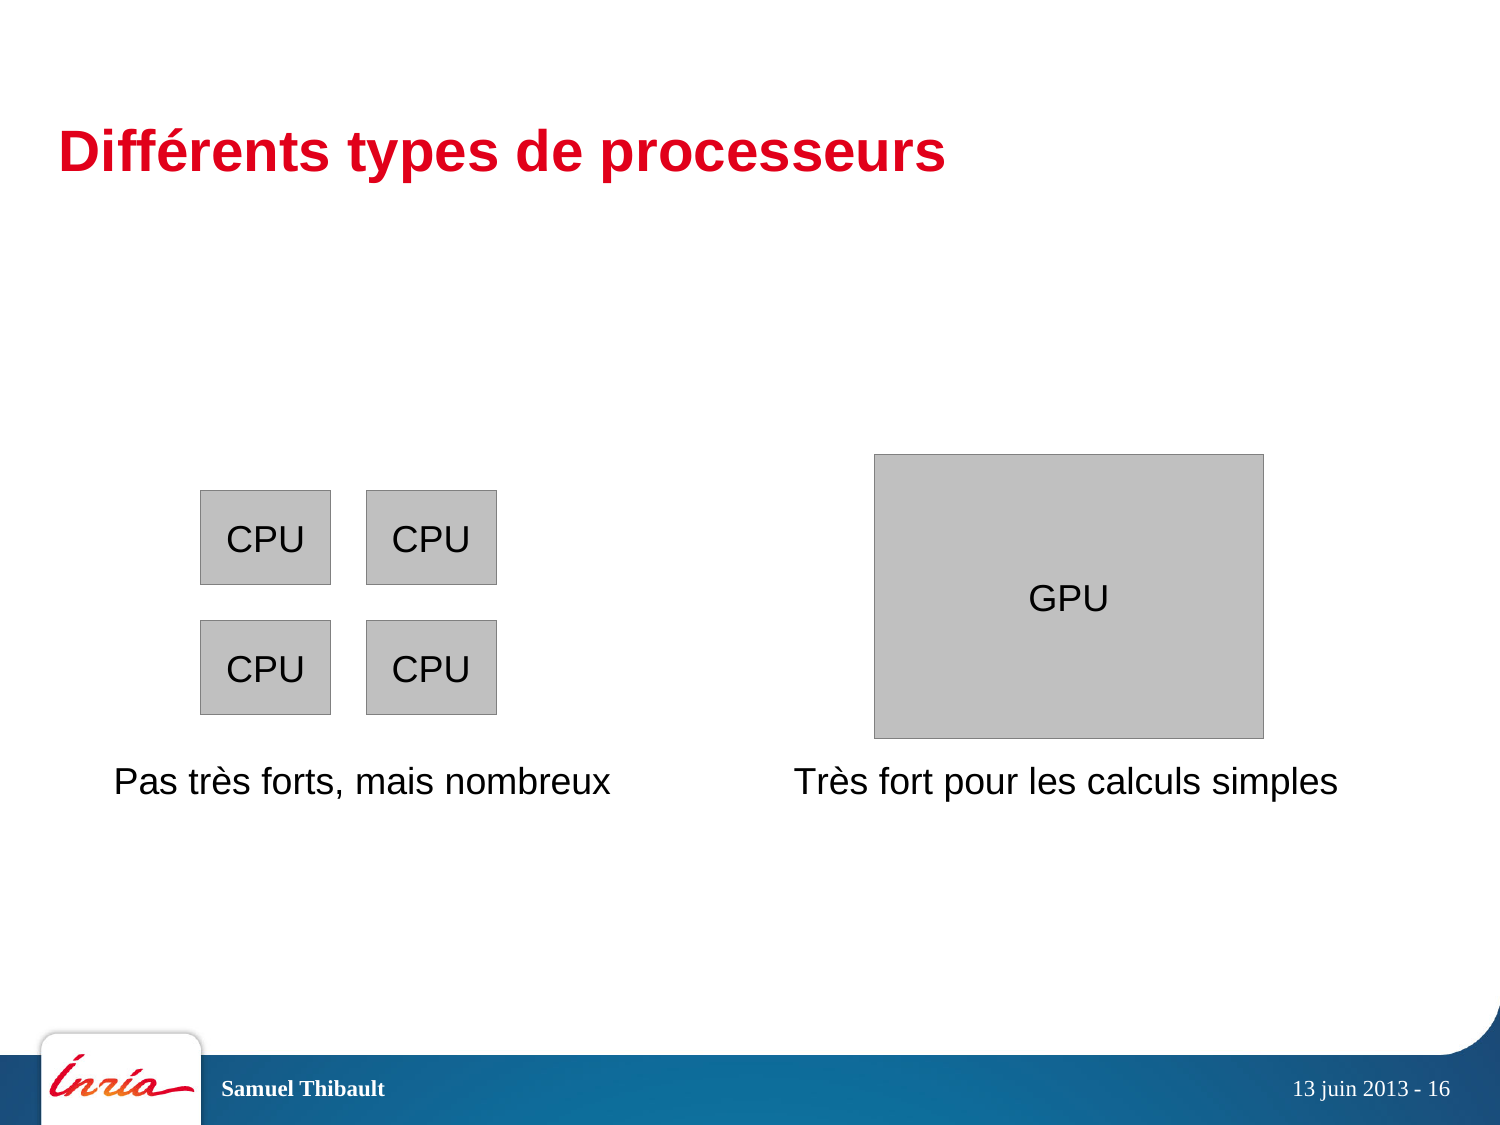

# Différents types de processeurs
GPU
CPU
CPU
CPU
CPU
Pas très forts, mais nombreux
Très fort pour les calculs simples
16
Samuel Thibault
13 juin 2013